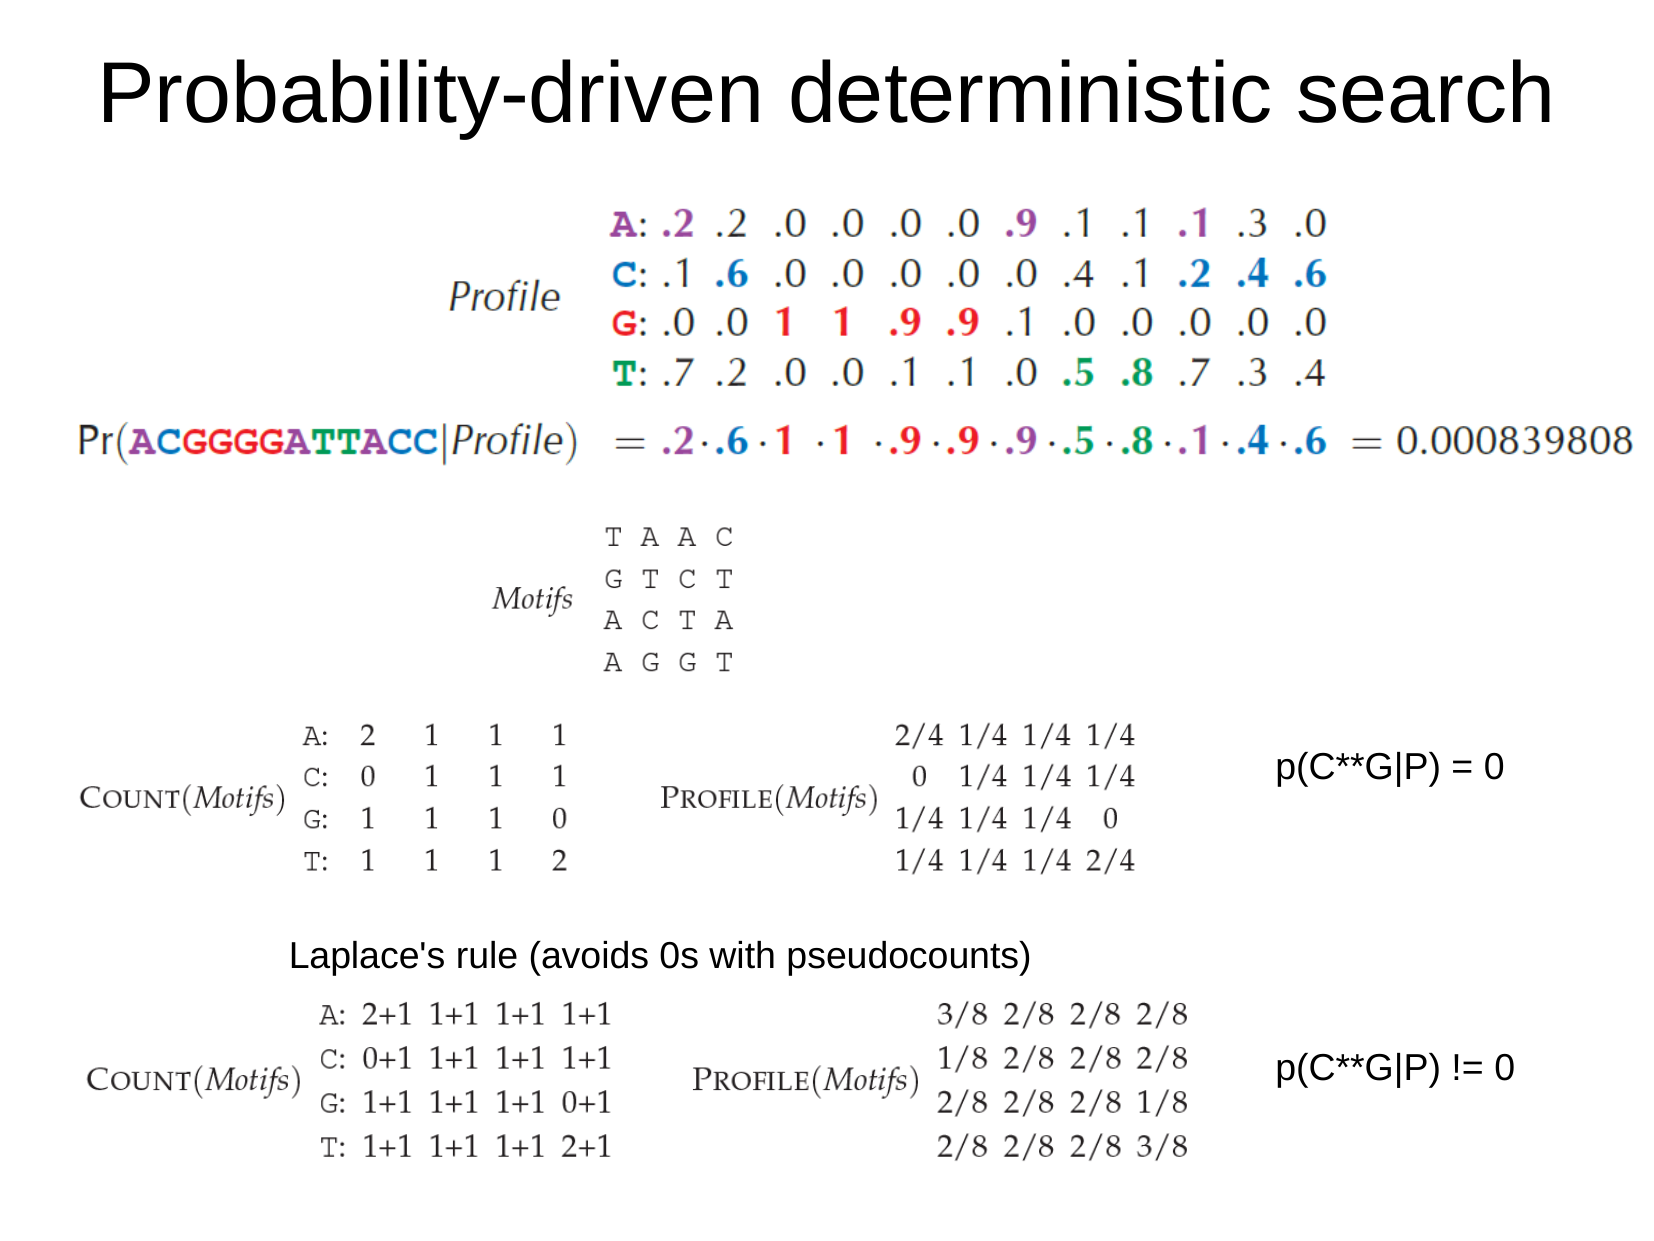

# Probability-driven deterministic search
p(C**G|P) = 0
Laplace's rule (avoids 0s with pseudocounts)
p(C**G|P) != 0